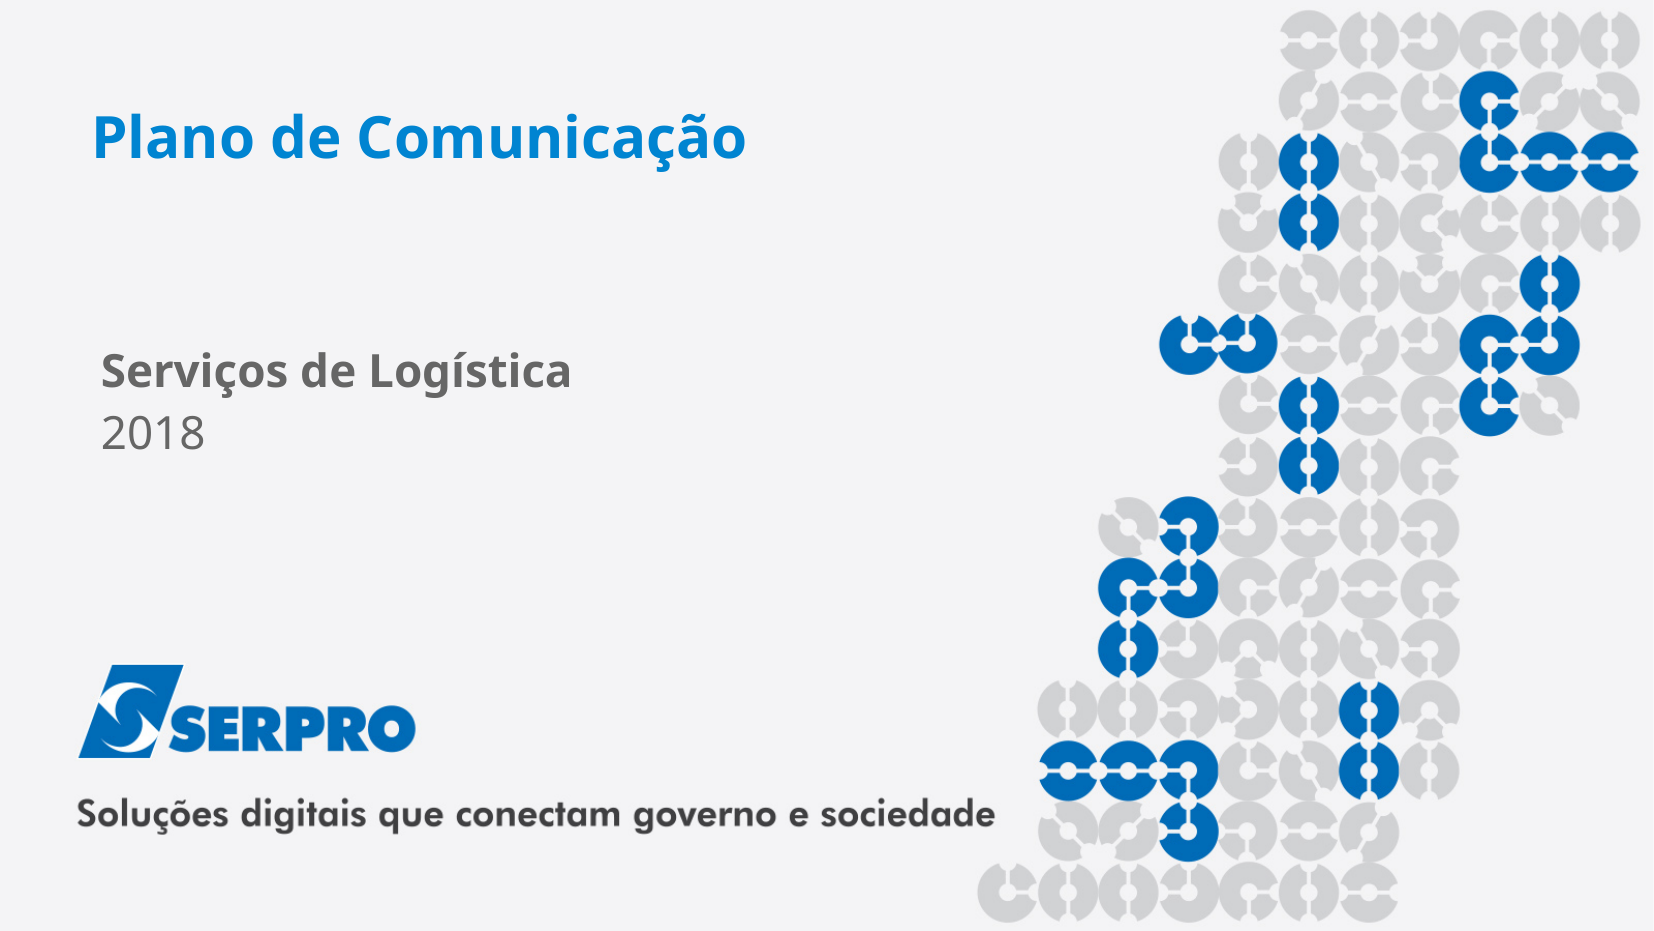

Plano de Comunicação
Serviços de Logística
2018